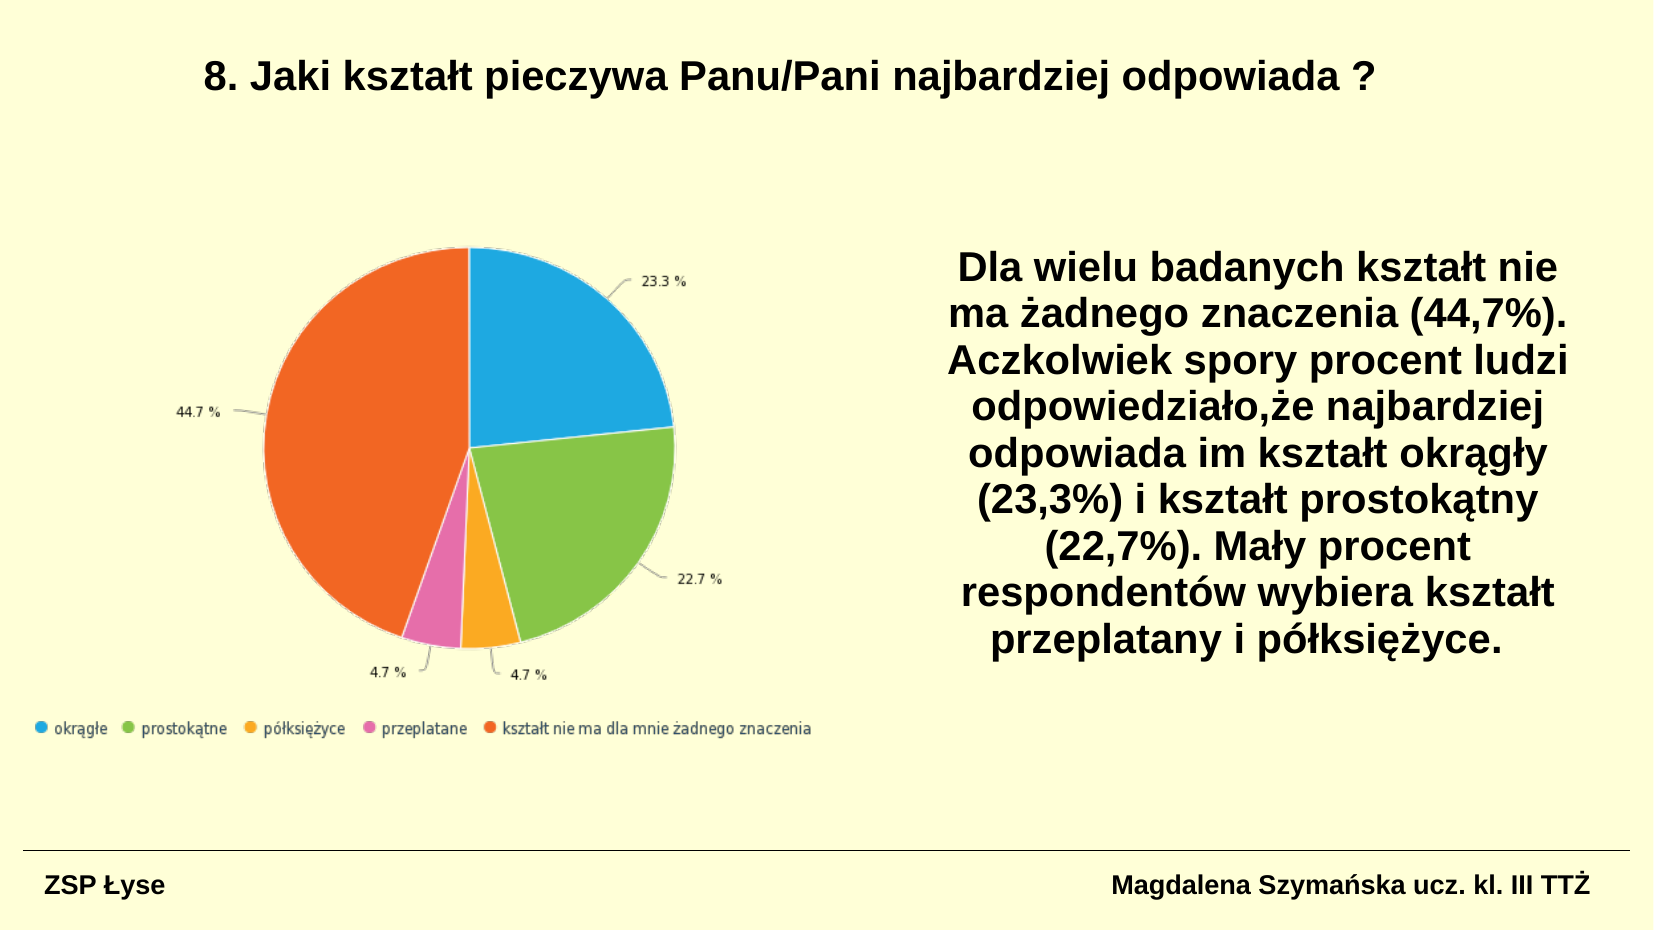

8. Jaki kształt pieczywa Panu/Pani najbardziej odpowiada ?
Dla wielu badanych kształt nie ma żadnego znaczenia (44,7%). Aczkolwiek spory procent ludzi odpowiedziało,że najbardziej odpowiada im kształt okrągły (23,3%) i kształt prostokątny (22,7%). Mały procent respondentów wybiera kształt przeplatany i półksiężyce.
ZSP Łyse Magdalena Szymańska ucz. kl. III TTŻ